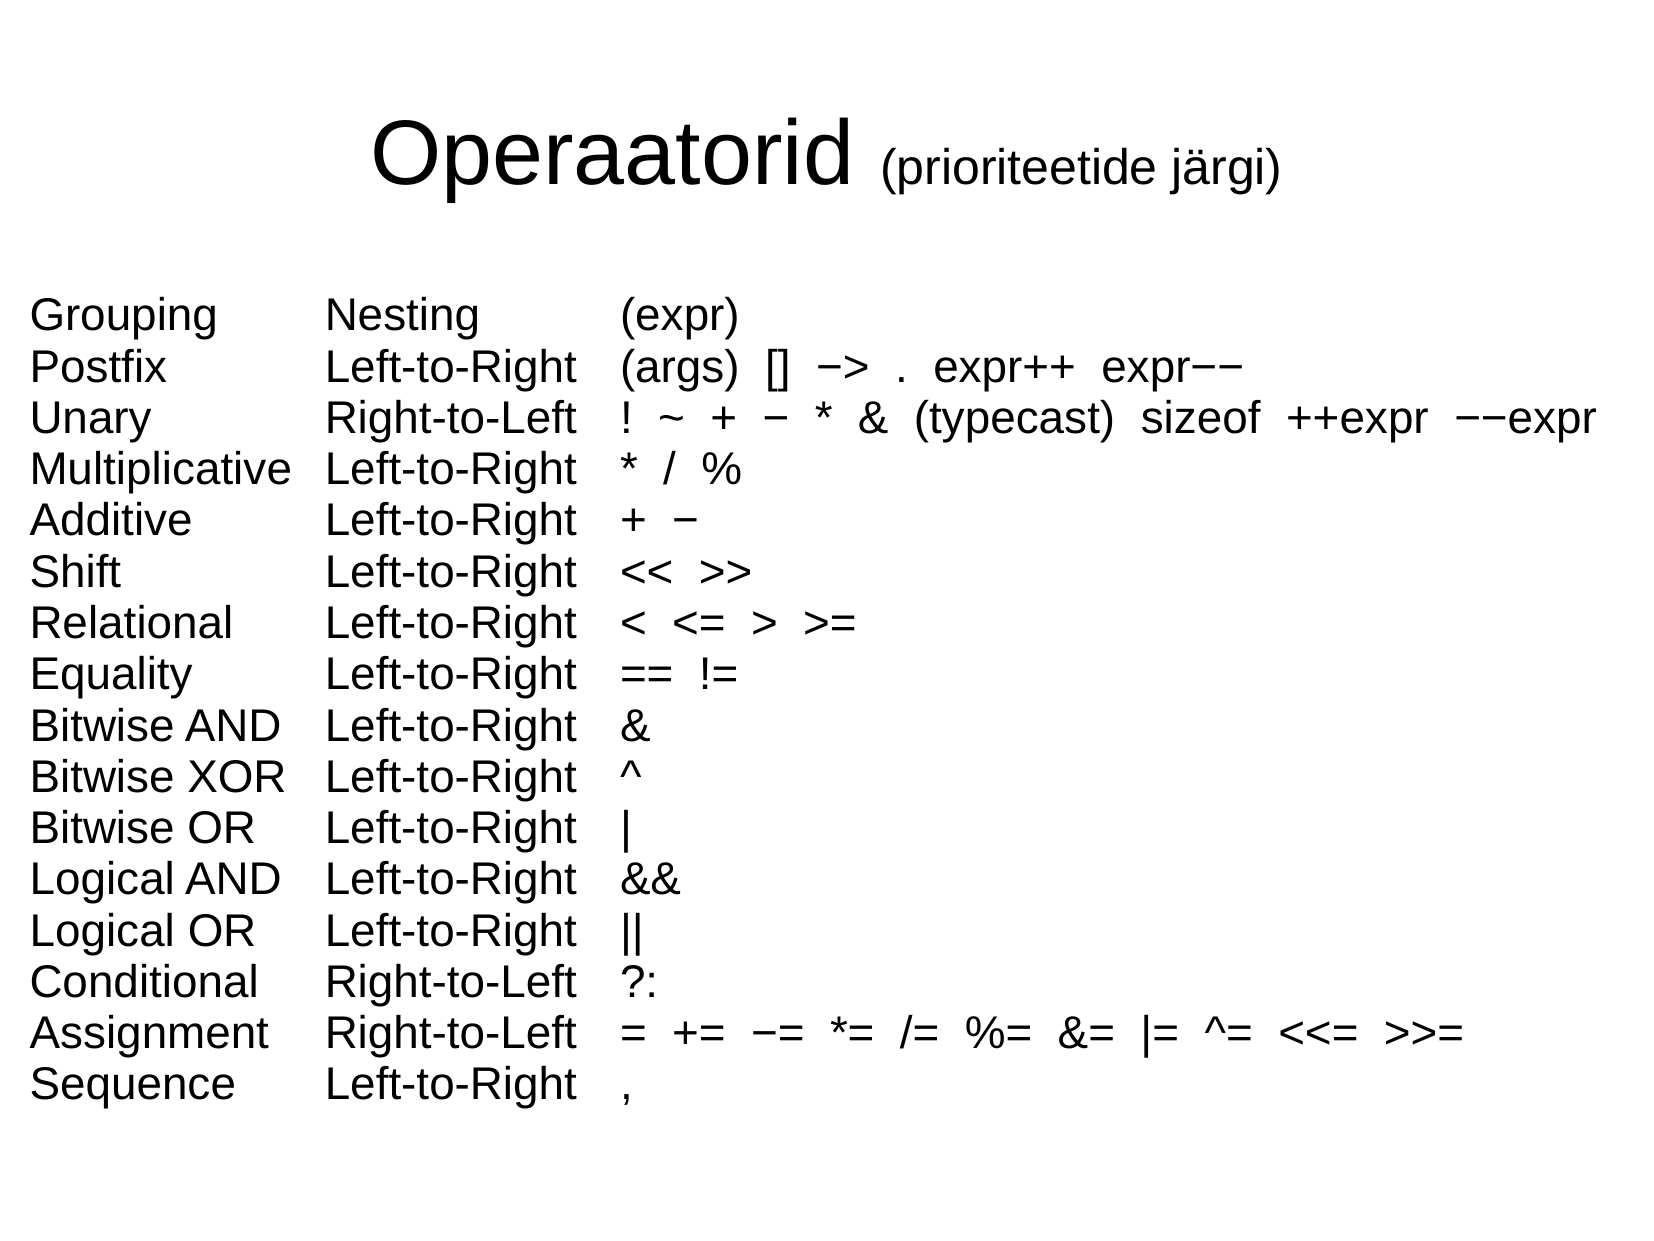

# Operaatorid (prioriteetide järgi)
Grouping 		Nesting 		(expr)
Postfix 		Left-to-Right 	(args) [] −> . expr++ expr−−
Unary 			Right-to-Left 	! ~ + − * & (typecast) sizeof ++expr −−expr
Multiplicative 	Left-to-Right 	* / %
Additive 		Left-to-Right 	+ −
Shift 			Left-to-Right 	<< >>
Relational 		Left-to-Right 	< <= > >=
Equality 		Left-to-Right 	== !=
Bitwise AND 	Left-to-Right 	&
Bitwise XOR 	Left-to-Right 	^
Bitwise OR 	Left-to-Right 	|
Logical AND 	Left-to-Right 	&&
Logical OR 	Left-to-Right 	||
Conditional 	Right-to-Left 	?:
Assignment 	Right-to-Left 	= += −= *= /= %= &= |= ^= <<= >>=
Sequence 		Left-to-Right 	,